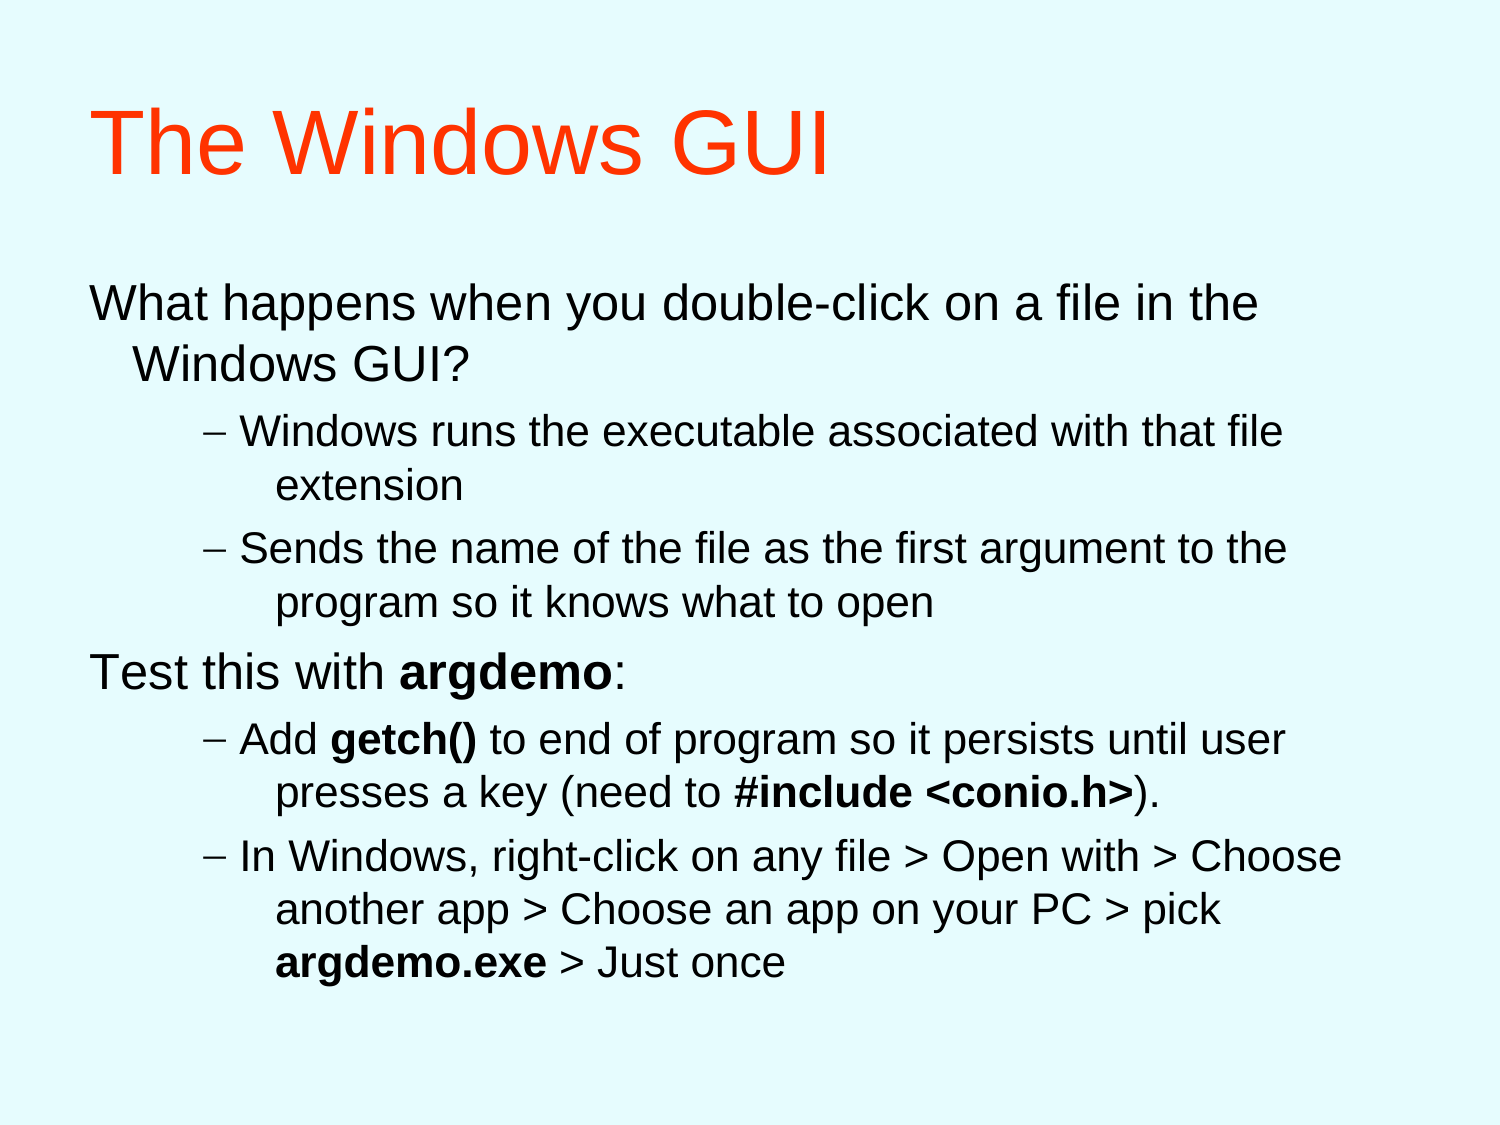

# The Windows GUI
What happens when you double-click on a file in the Windows GUI?
Windows runs the executable associated with that file extension
Sends the name of the file as the first argument to the program so it knows what to open
Test this with argdemo:
Add getch() to end of program so it persists until user presses a key (need to #include <conio.h>).
In Windows, right-click on any file > Open with > Choose another app > Choose an app on your PC > pick argdemo.exe > Just once